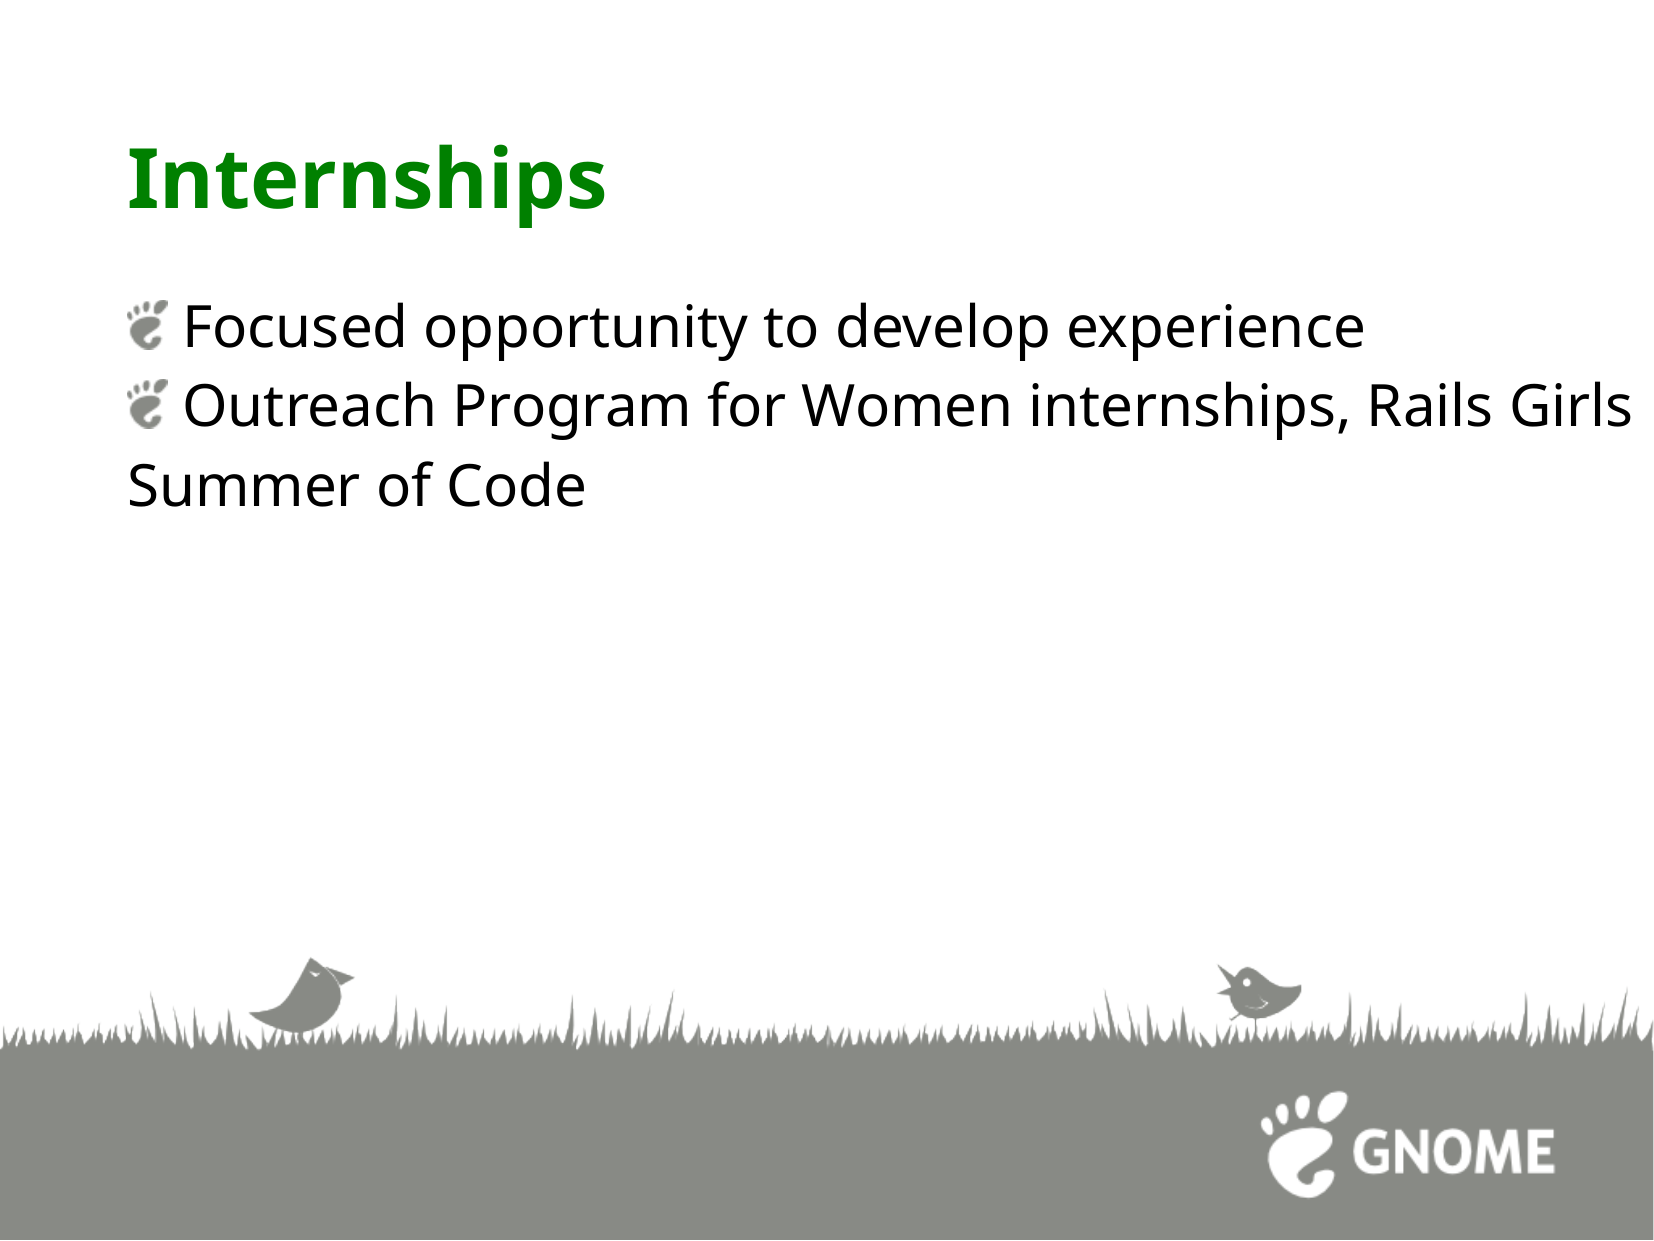

Internships
 Focused opportunity to develop experience
 Outreach Program for Women internships, Rails Girls Summer of Code